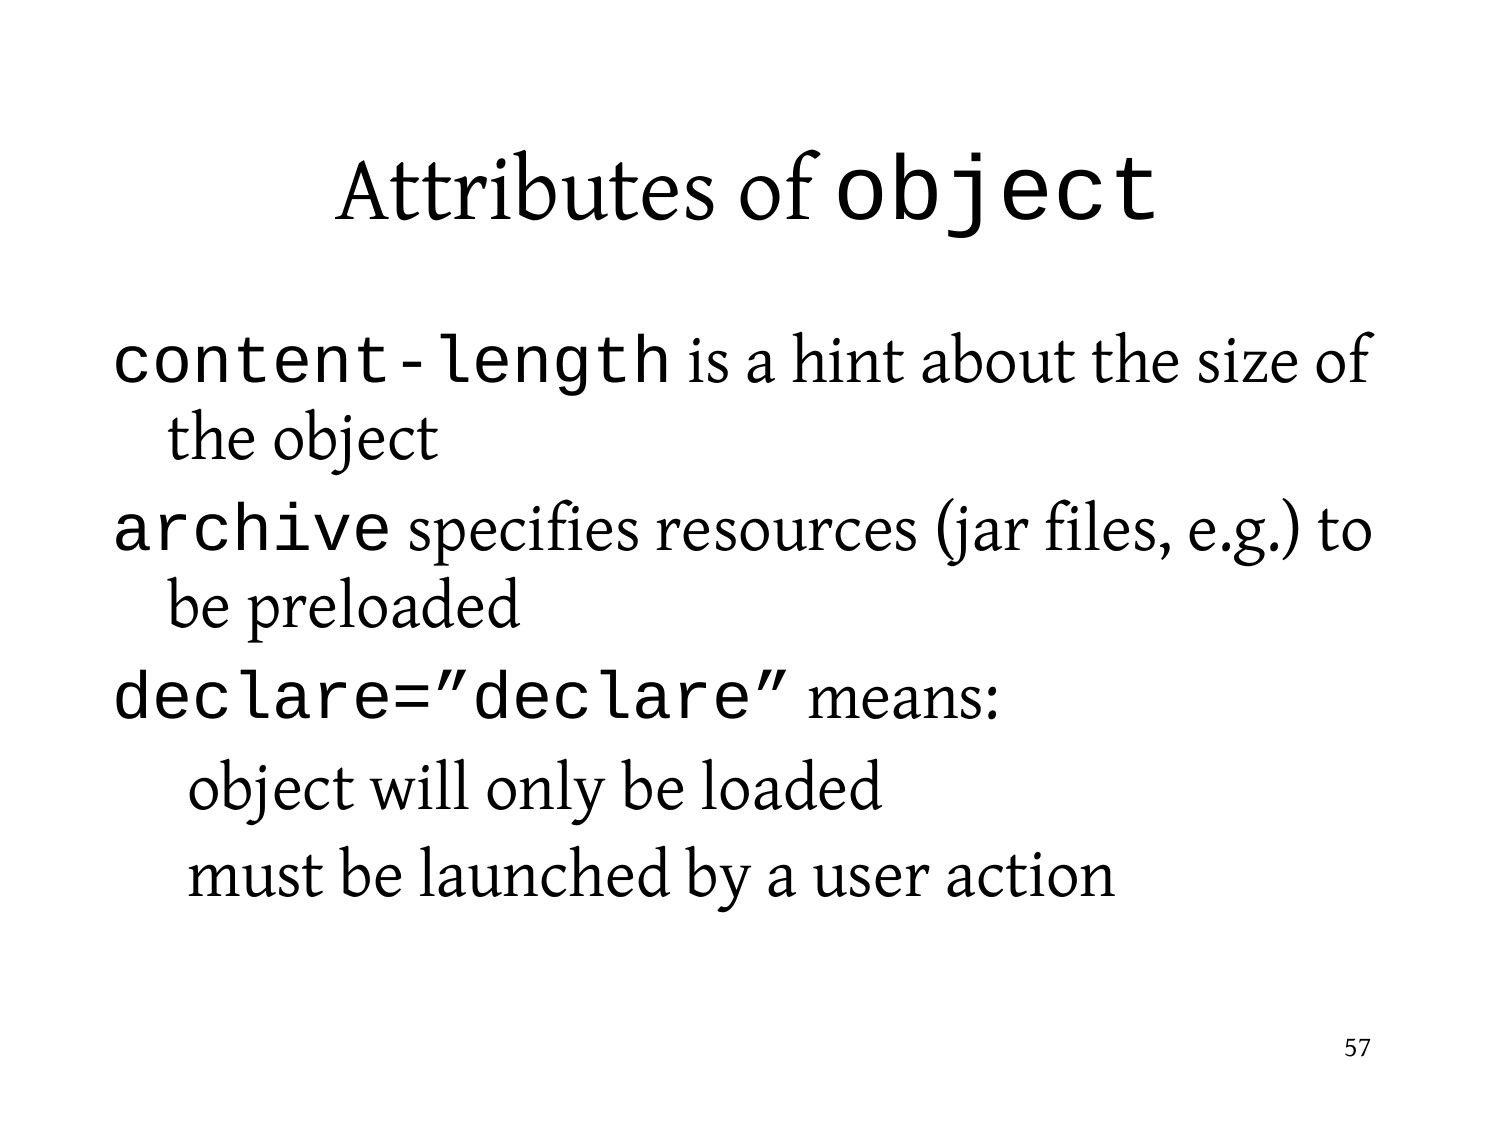

# Attributes of object
content-length is a hint about the size of the object
archive specifies resources (jar files, e.g.) to be preloaded
declare=”declare” means:
object will only be loaded
must be launched by a user action